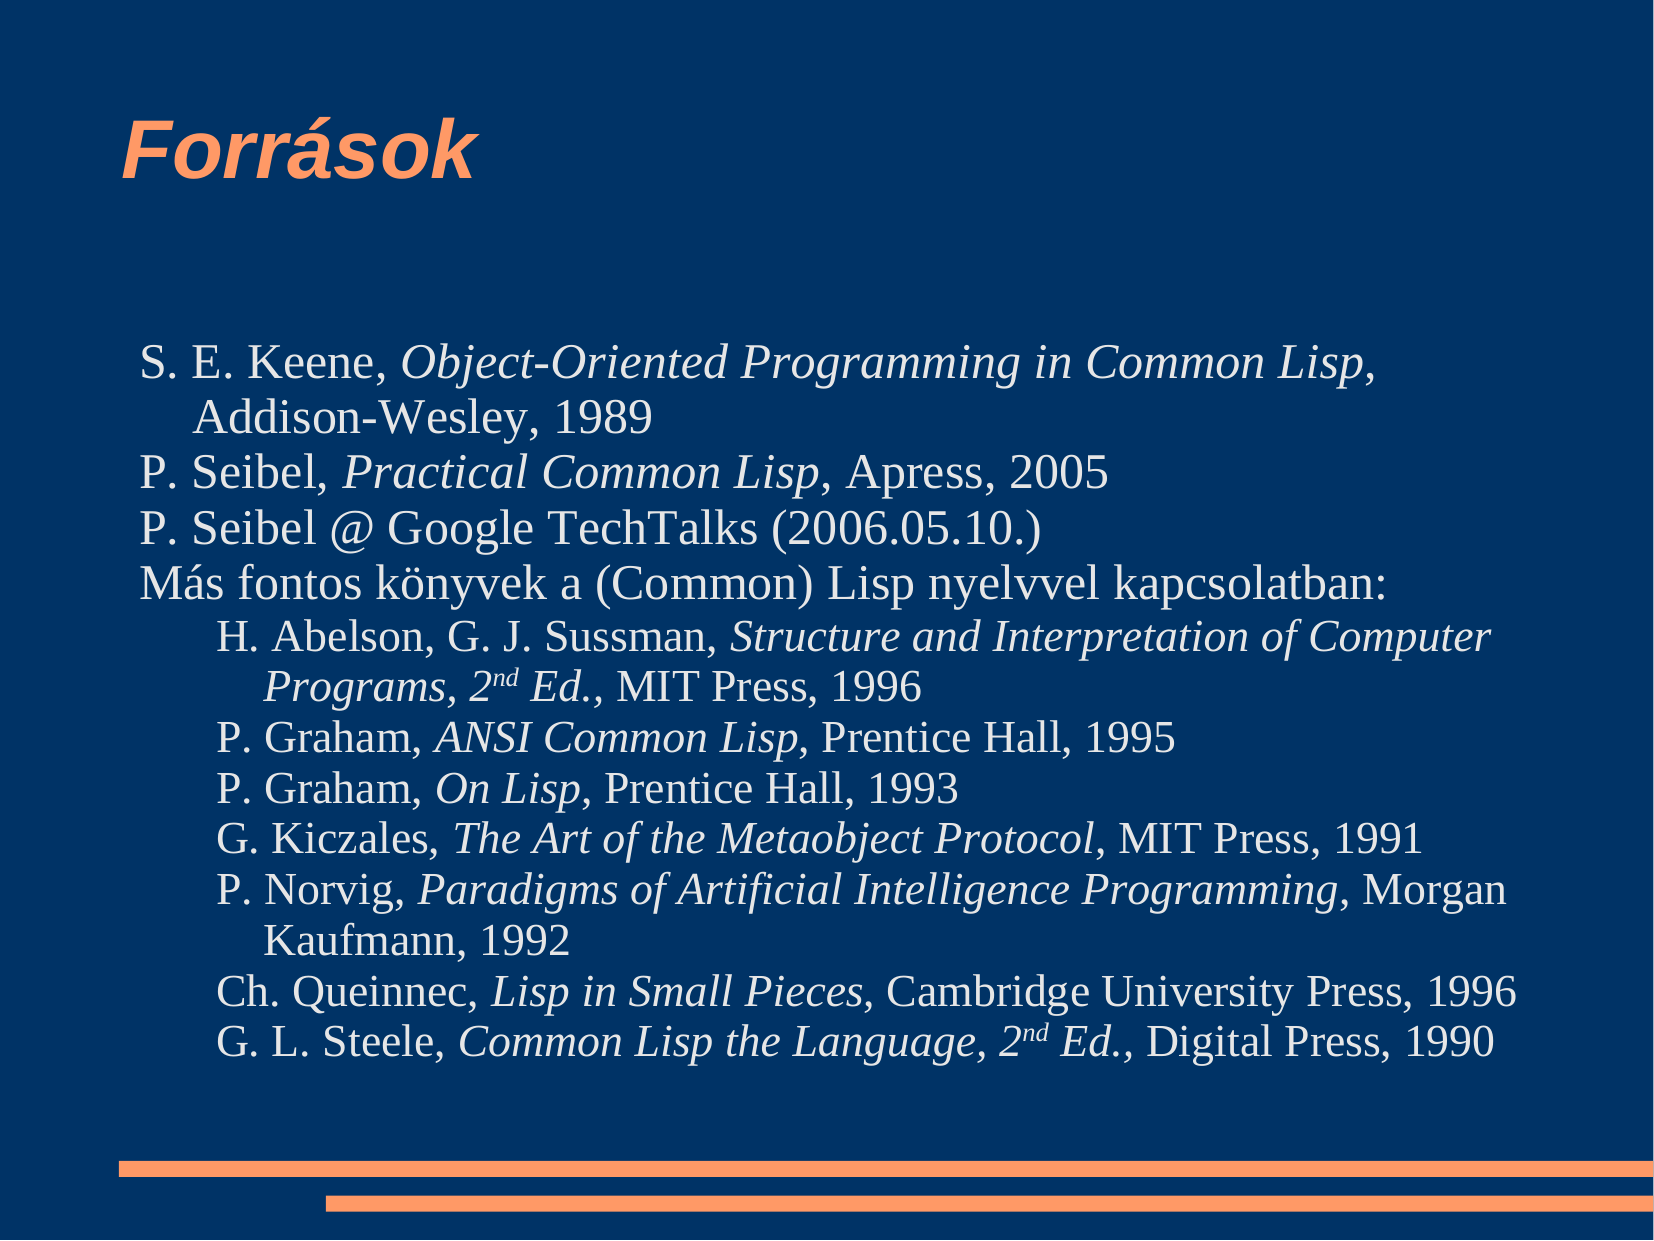

# Források
S. E. Keene, Object-Oriented Programming in Common Lisp, Addison-Wesley, 1989
P. Seibel, Practical Common Lisp, Apress, 2005
P. Seibel @ Google TechTalks (2006.05.10.)
Más fontos könyvek a (Common) Lisp nyelvvel kapcsolatban:
H. Abelson, G. J. Sussman, Structure and Interpretation of Computer Programs, 2nd Ed., MIT Press, 1996
P. Graham, ANSI Common Lisp, Prentice Hall, 1995
P. Graham, On Lisp, Prentice Hall, 1993
G. Kiczales, The Art of the Metaobject Protocol, MIT Press, 1991
P. Norvig, Paradigms of Artificial Intelligence Programming, Morgan Kaufmann, 1992
Ch. Queinnec, Lisp in Small Pieces, Cambridge University Press, 1996
G. L. Steele, Common Lisp the Language, 2nd Ed., Digital Press, 1990